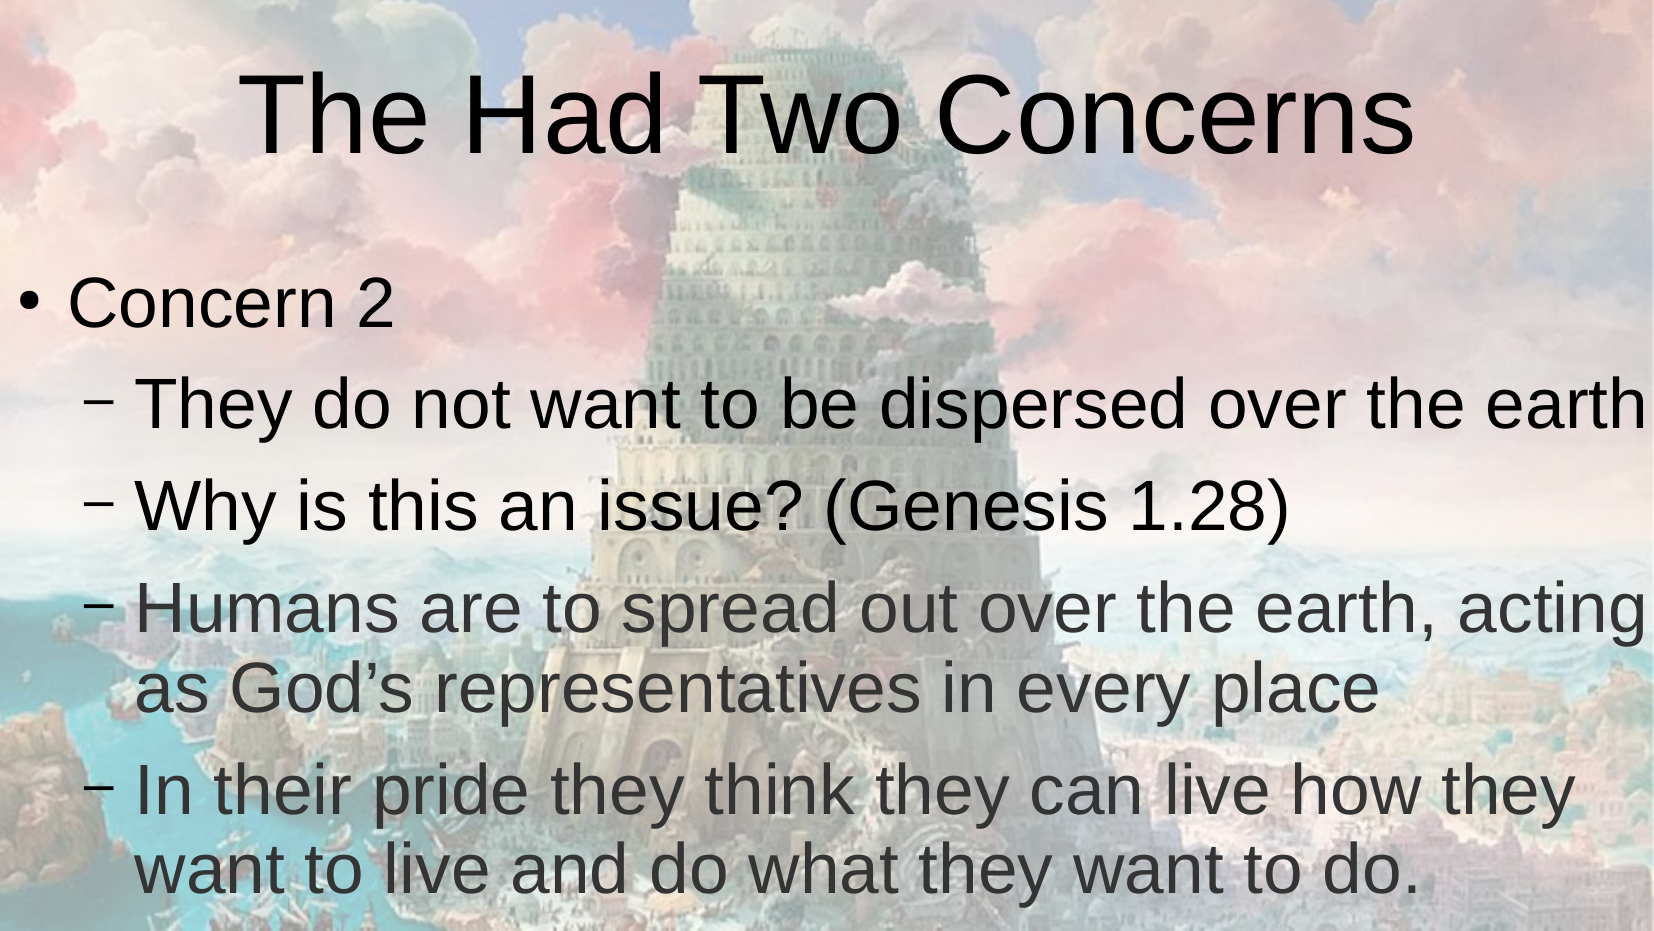

# The Had Two Concerns
Concern 2
They do not want to be dispersed over the earth
Why is this an issue? (Genesis 1.28)
Humans are to spread out over the earth, acting as God’s representatives in every place
In their pride they think they can live how they want to live and do what they want to do.